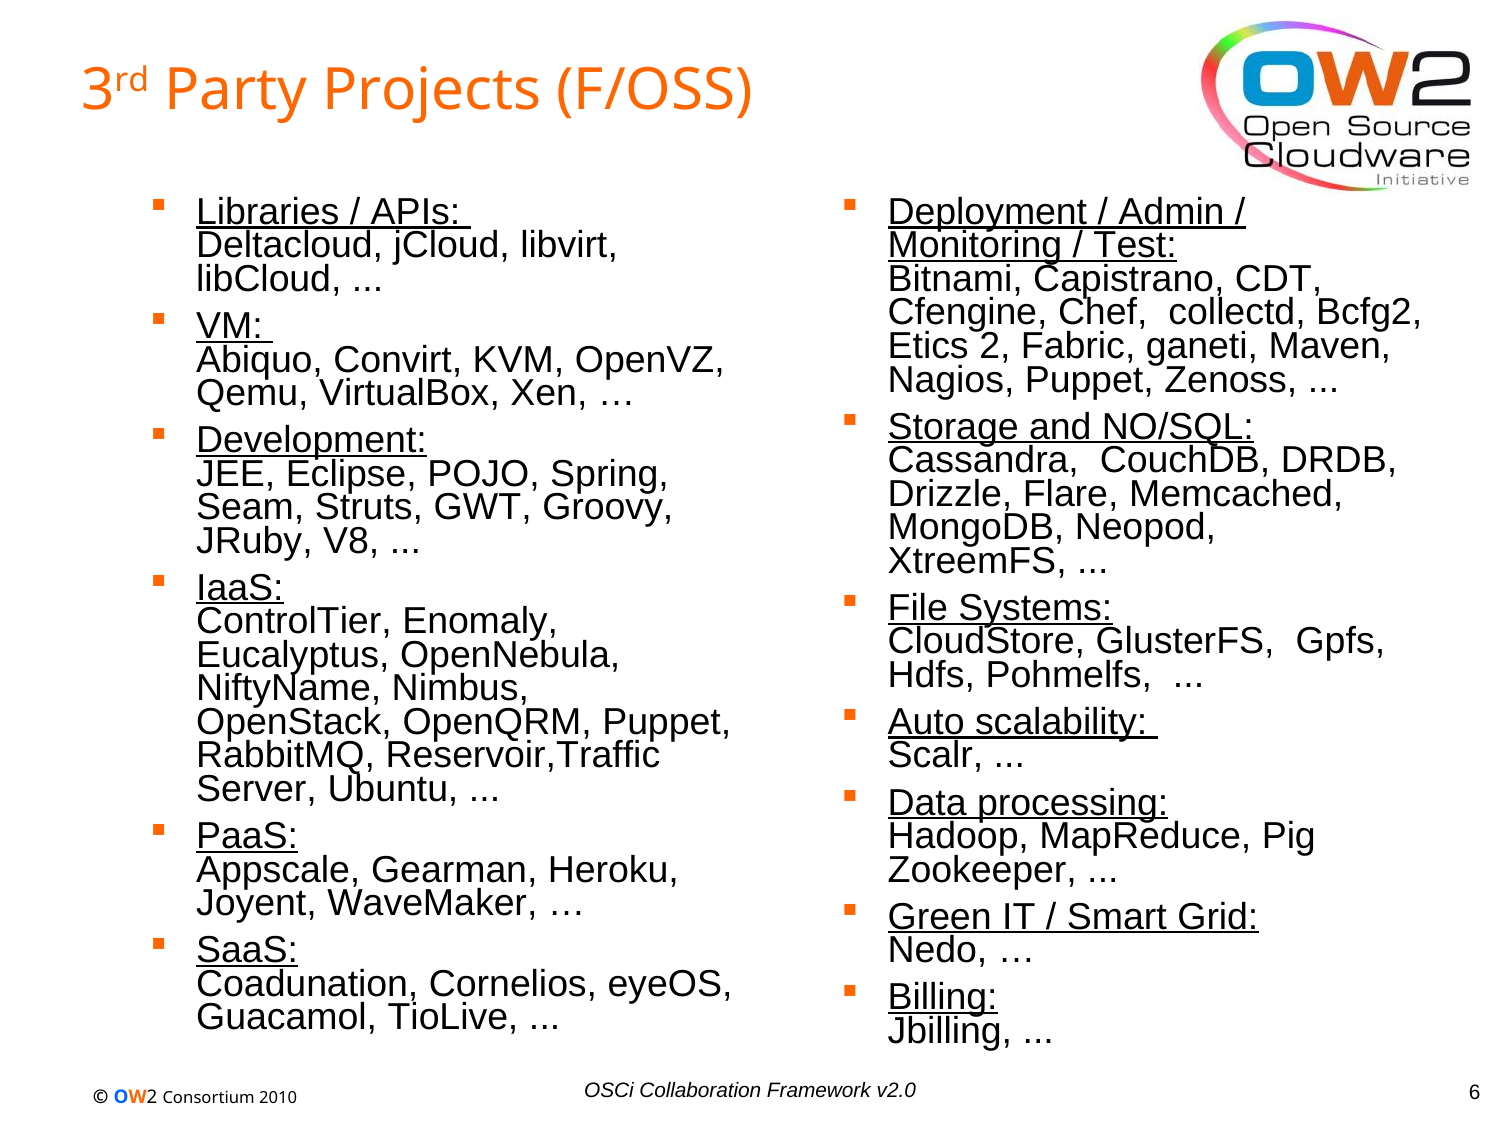

# 3rd Party Projects (F/OSS)
Libraries / APIs:
Deltacloud, jCloud, libvirt, libCloud, ...
VM:
Abiquo, Convirt, KVM, OpenVZ, Qemu, VirtualBox, Xen, …
Development:
JEE, Eclipse, POJO, Spring, Seam, Struts, GWT, Groovy, JRuby, V8, ...
IaaS:
ControlTier, Enomaly, Eucalyptus, OpenNebula, NiftyName, Nimbus, OpenStack, OpenQRM, Puppet, RabbitMQ, Reservoir,Traffic Server, Ubuntu, ...
PaaS:
Appscale, Gearman, Heroku, Joyent, WaveMaker, …
SaaS:
Coadunation, Cornelios, eyeOS, Guacamol, TioLive, ...
Deployment / Admin / Monitoring / Test:
Bitnami, Capistrano, CDT, Cfengine, Chef, collectd, Bcfg2, Etics 2, Fabric, ganeti, Maven, Nagios, Puppet, Zenoss, ...
Storage and NO/SQL:
Cassandra, CouchDB, DRDB, Drizzle, Flare, Memcached, MongoDB, Neopod, XtreemFS, ...
File Systems:
CloudStore, GlusterFS, Gpfs, Hdfs, Pohmelfs, ...
Auto scalability:
Scalr, ...
Data processing:
Hadoop, MapReduce, Pig Zookeeper, ...
Green IT / Smart Grid:
Nedo, …
Billing:
Jbilling, ...